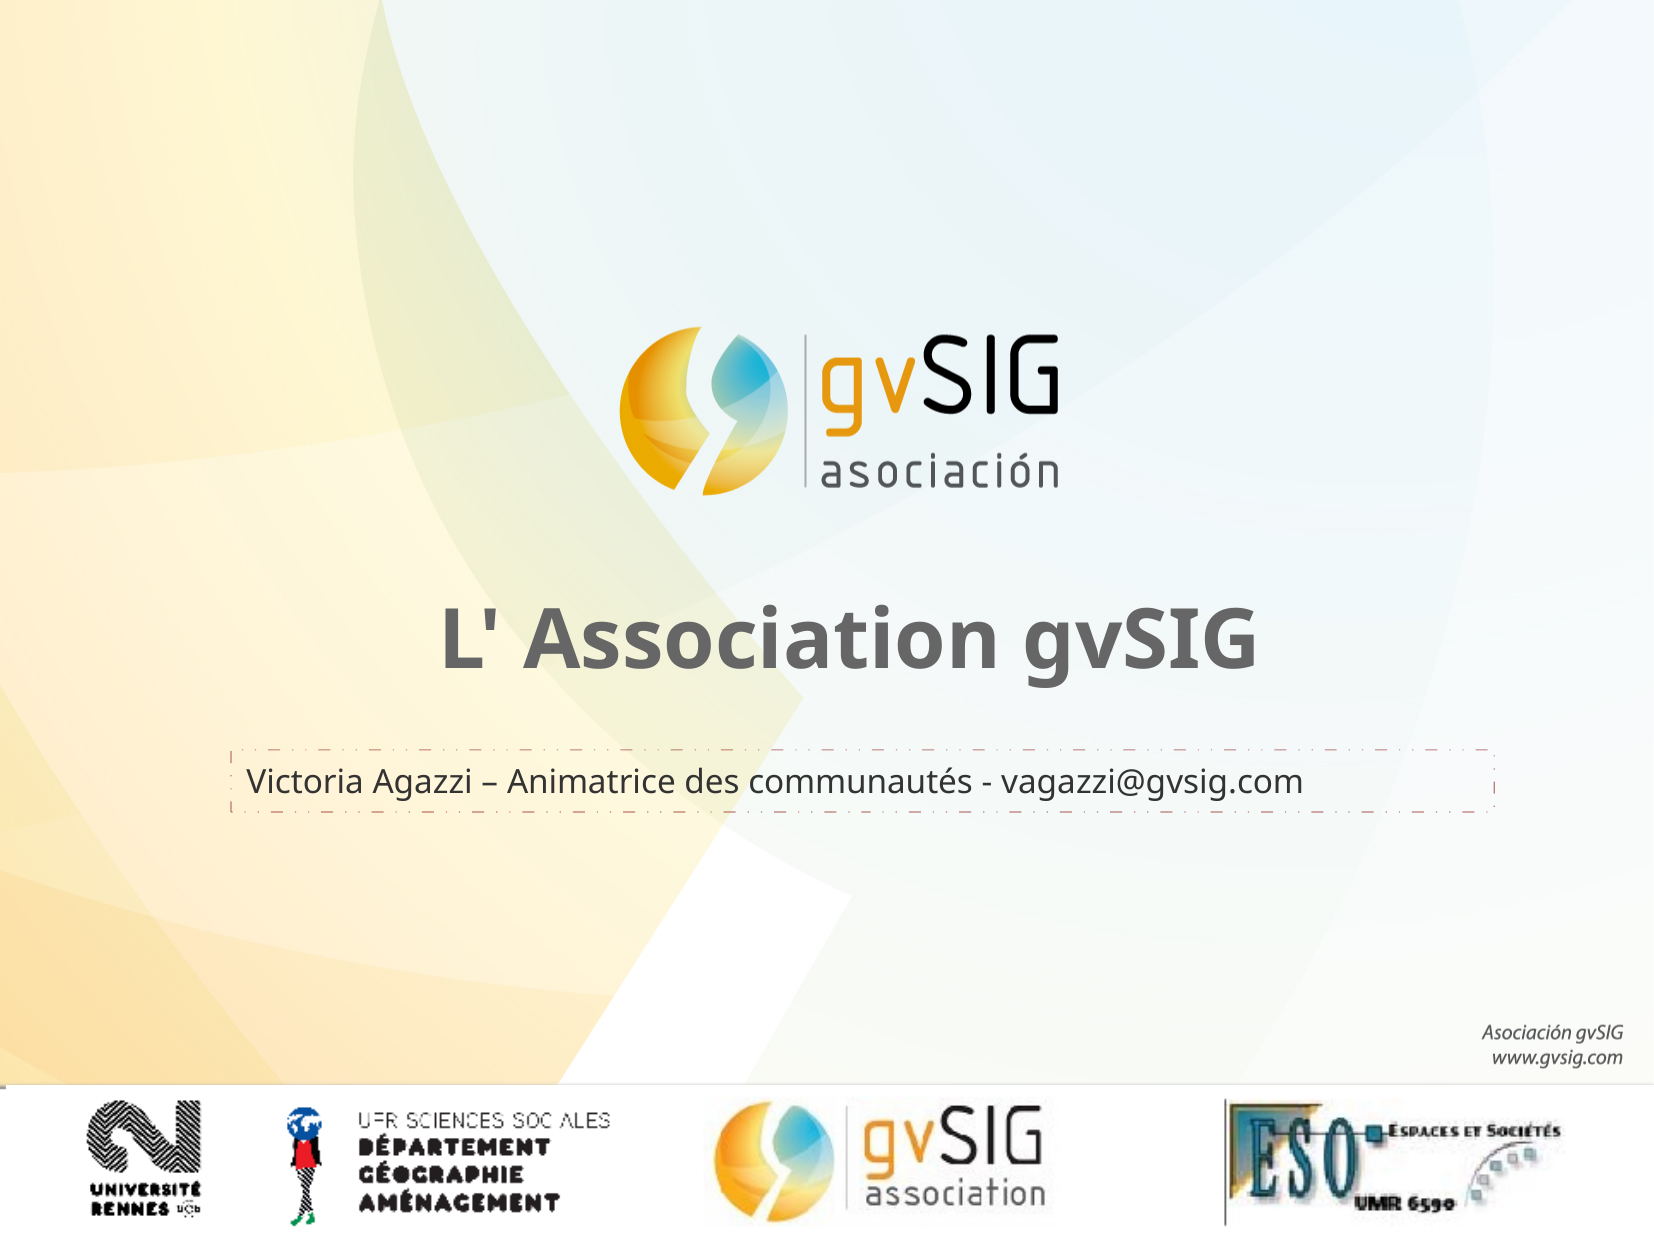

# L' Association gvSIG
Victoria Agazzi – Animatrice des communautés - vagazzi@gvsig.com